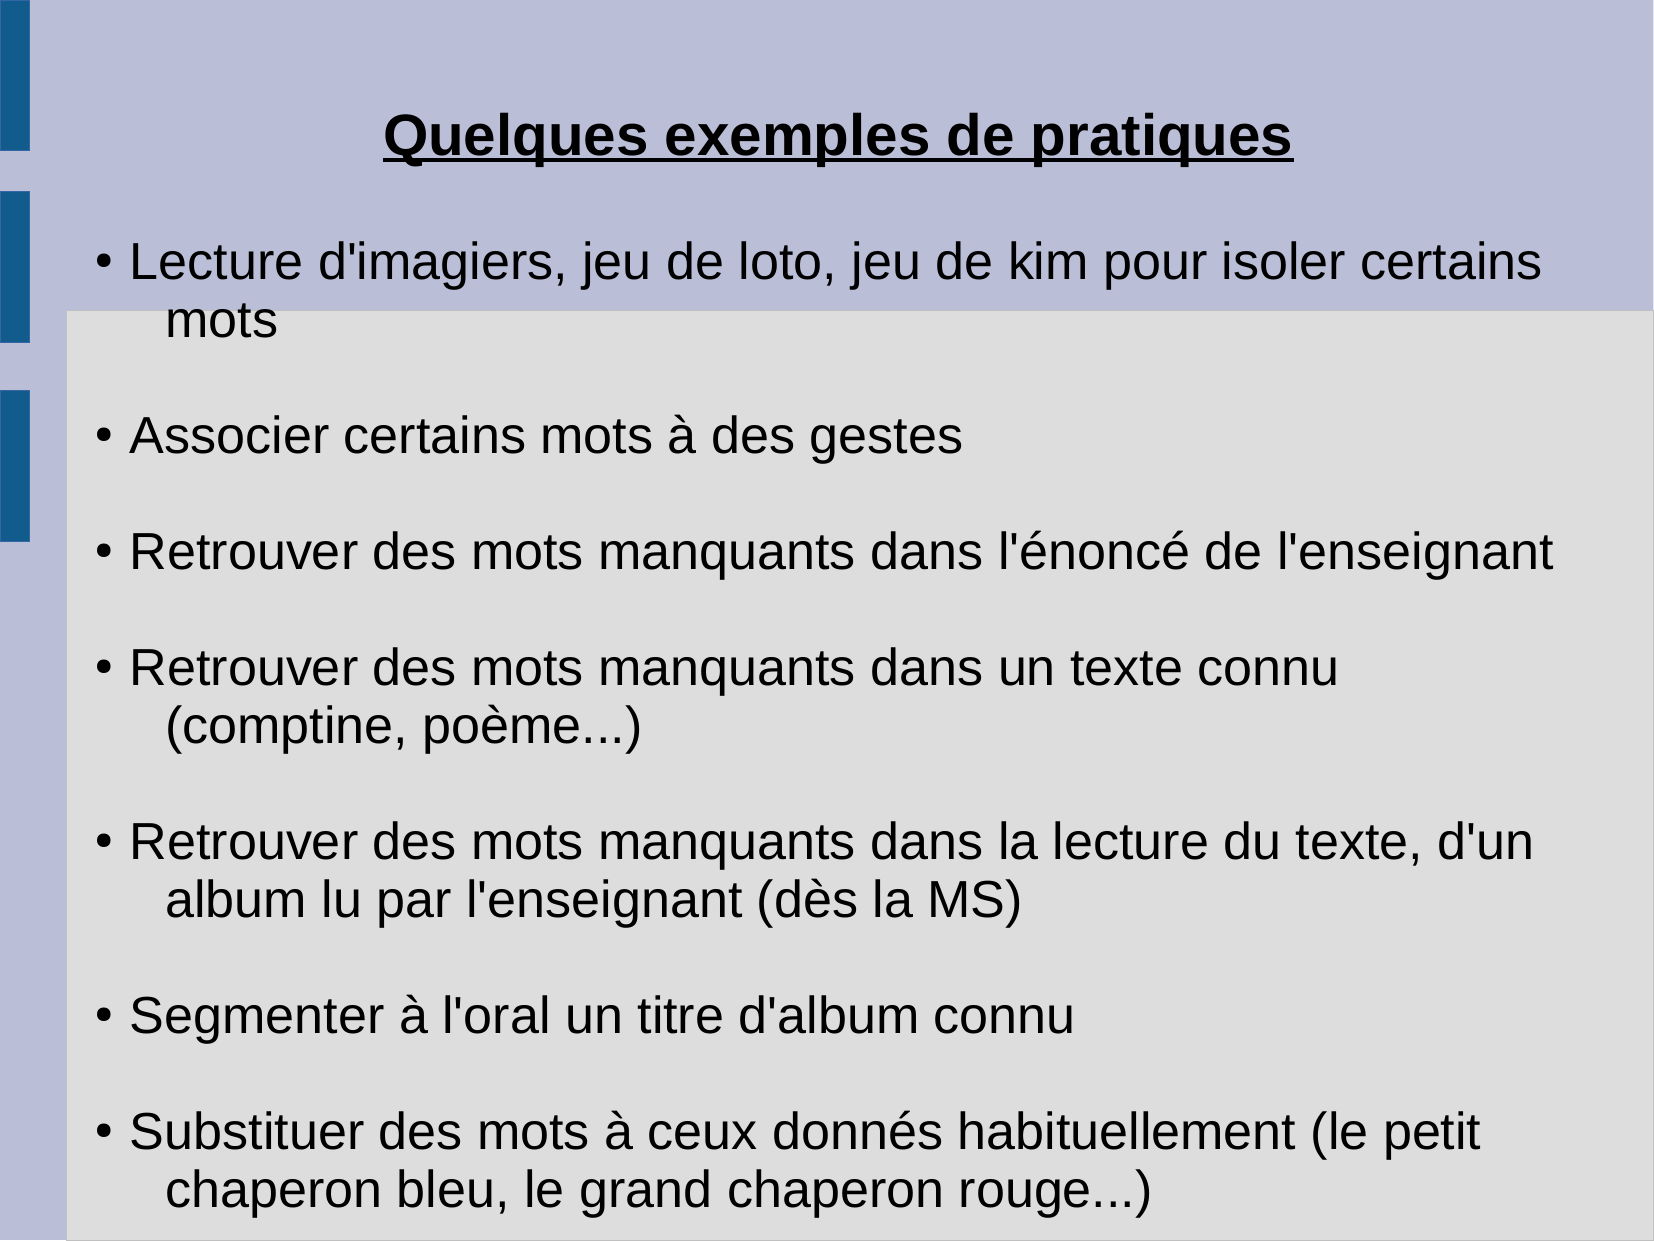

# Quelques exemples de pratiques
Lecture d'imagiers, jeu de loto, jeu de kim pour isoler certains mots
Associer certains mots à des gestes
Retrouver des mots manquants dans l'énoncé de l'enseignant
Retrouver des mots manquants dans un texte connu (comptine, poème...)
Retrouver des mots manquants dans la lecture du texte, d'un album lu par l'enseignant (dès la MS)
Segmenter à l'oral un titre d'album connu
Substituer des mots à ceux donnés habituellement (le petit chaperon bleu, le grand chaperon rouge...)